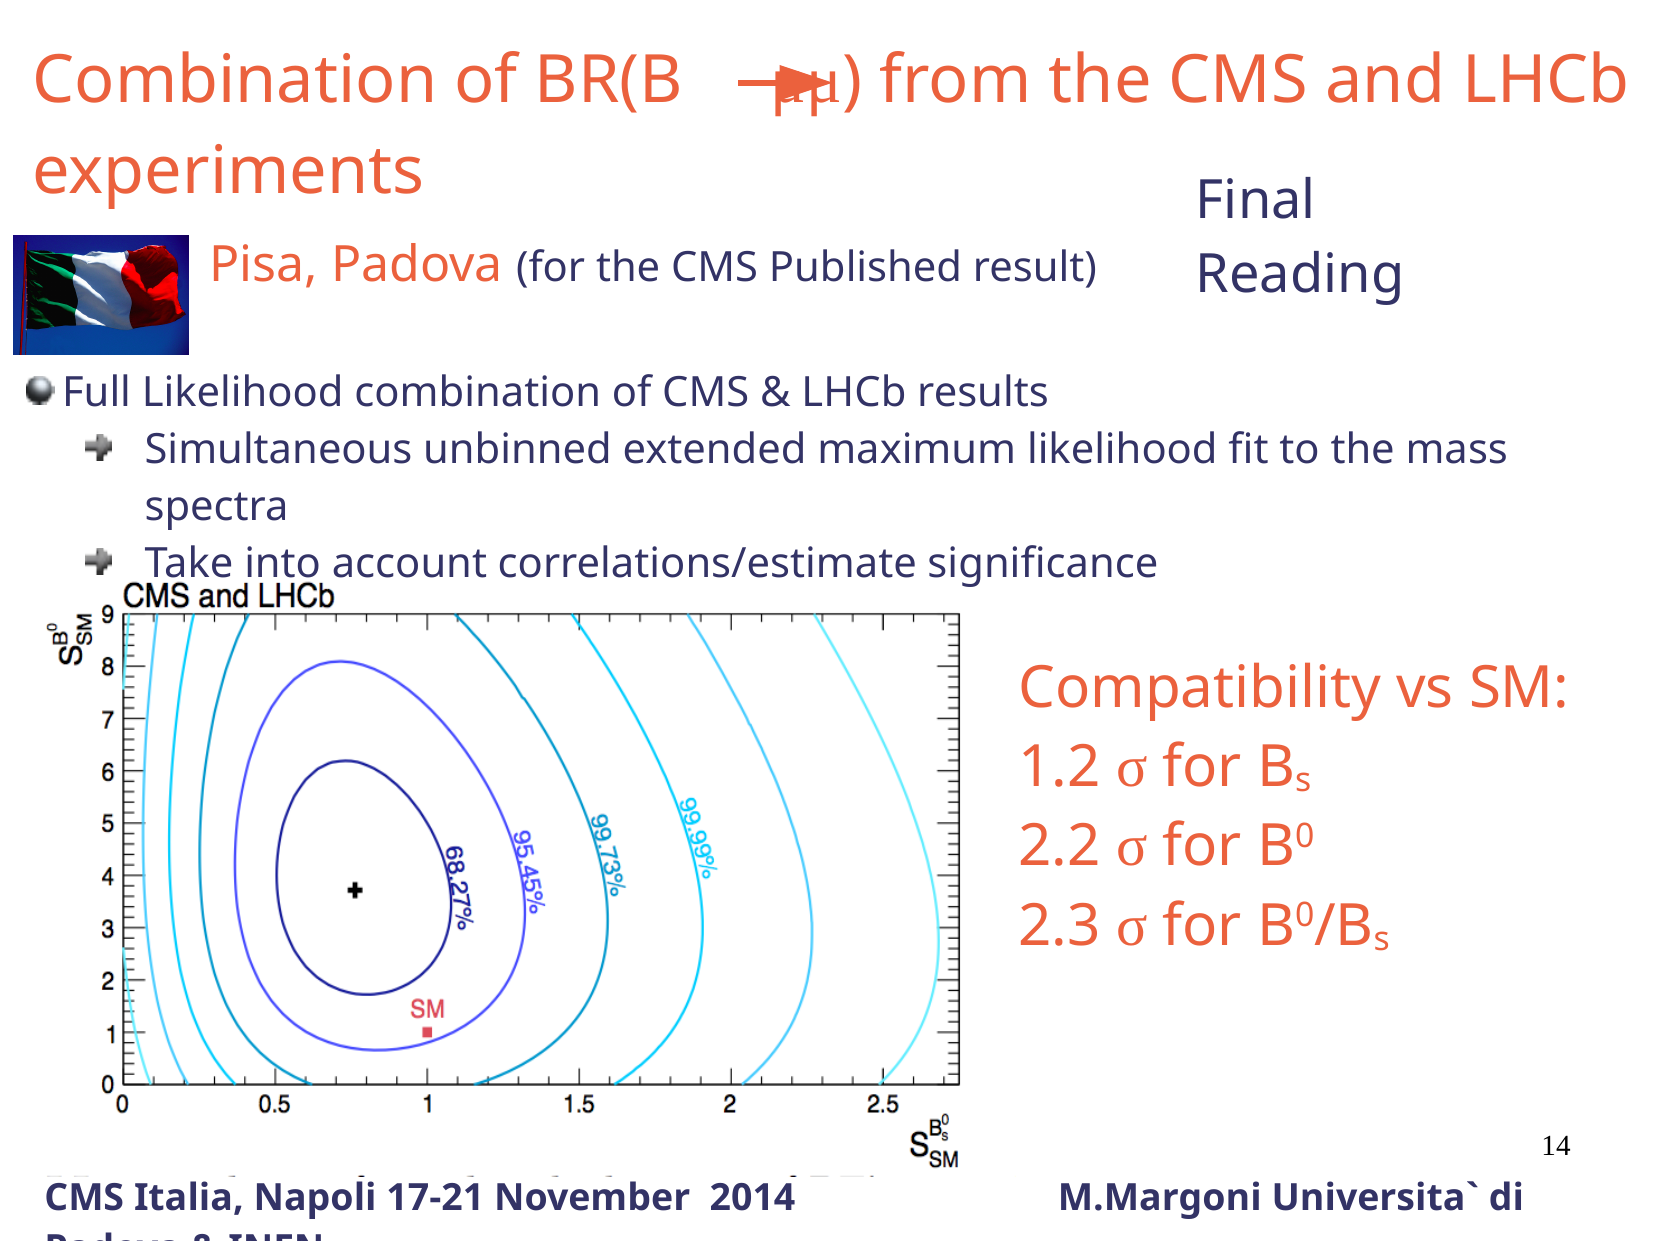

Combination of BR(B μμ) from the CMS and LHCb experiments
Final Reading
Pisa, Padova (for the CMS Published result)
Full Likelihood combination of CMS & LHCb results
Simultaneous unbinned extended maximum likelihood fit to the mass spectra
Take into account correlations/estimate significance
Compatibility vs SM:
1.2 σ for Bs
2.2 σ for B0
2.3 σ for B0/Bs
14
CMS Italia, Napoli 17-21 November 2014 M.Margoni Universita` di Padova & INFN